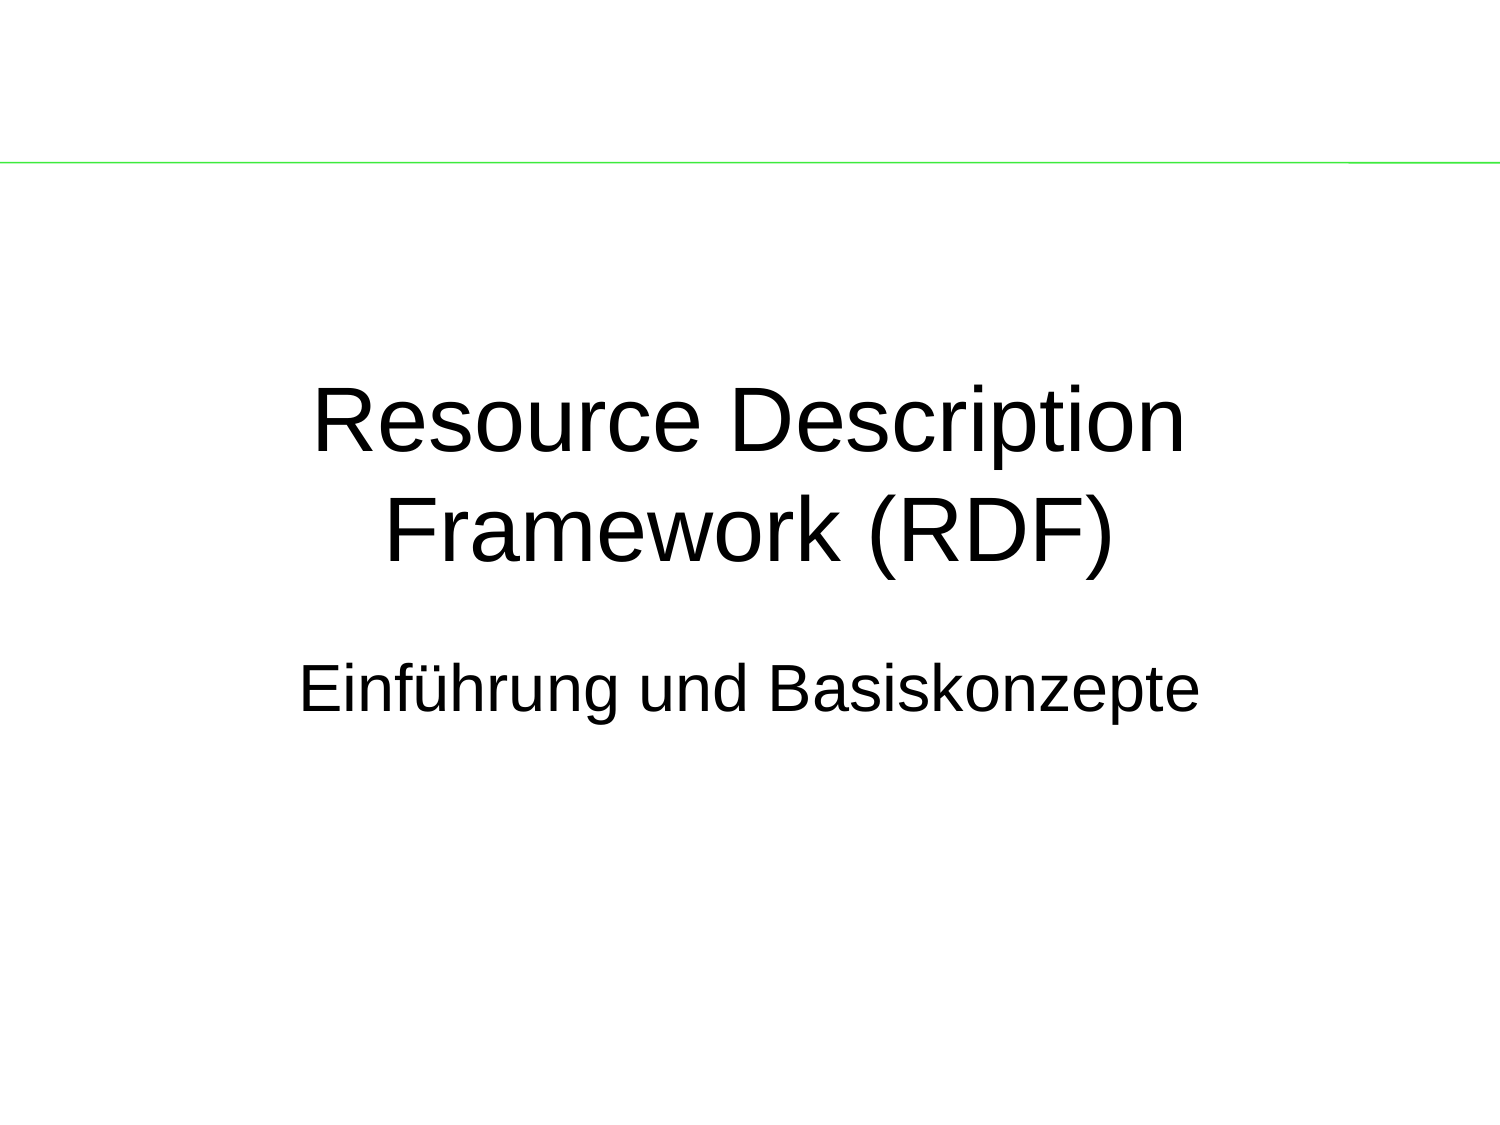

# Resource Description Framework (RDF)‏
Einführung und Basiskonzepte